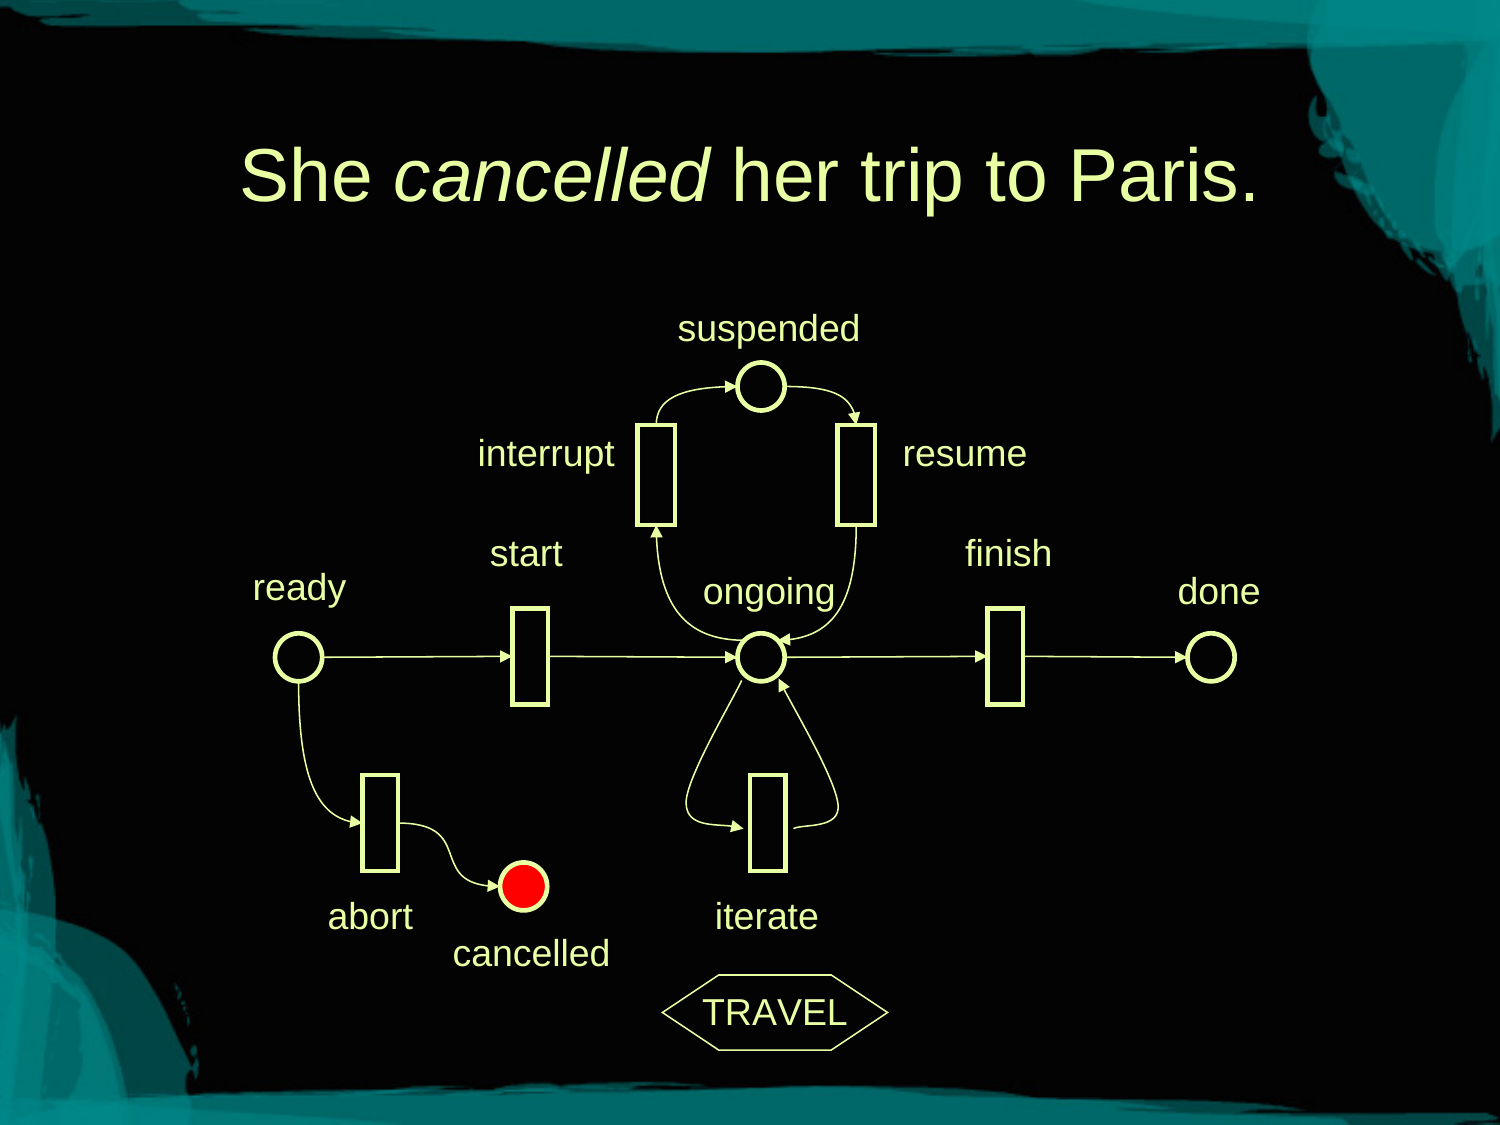

# She cancelled her trip to Paris.
suspended
interrupt
resume
start
finish
ready
ongoing
done
abort
iterate
cancelled
TRAVEL